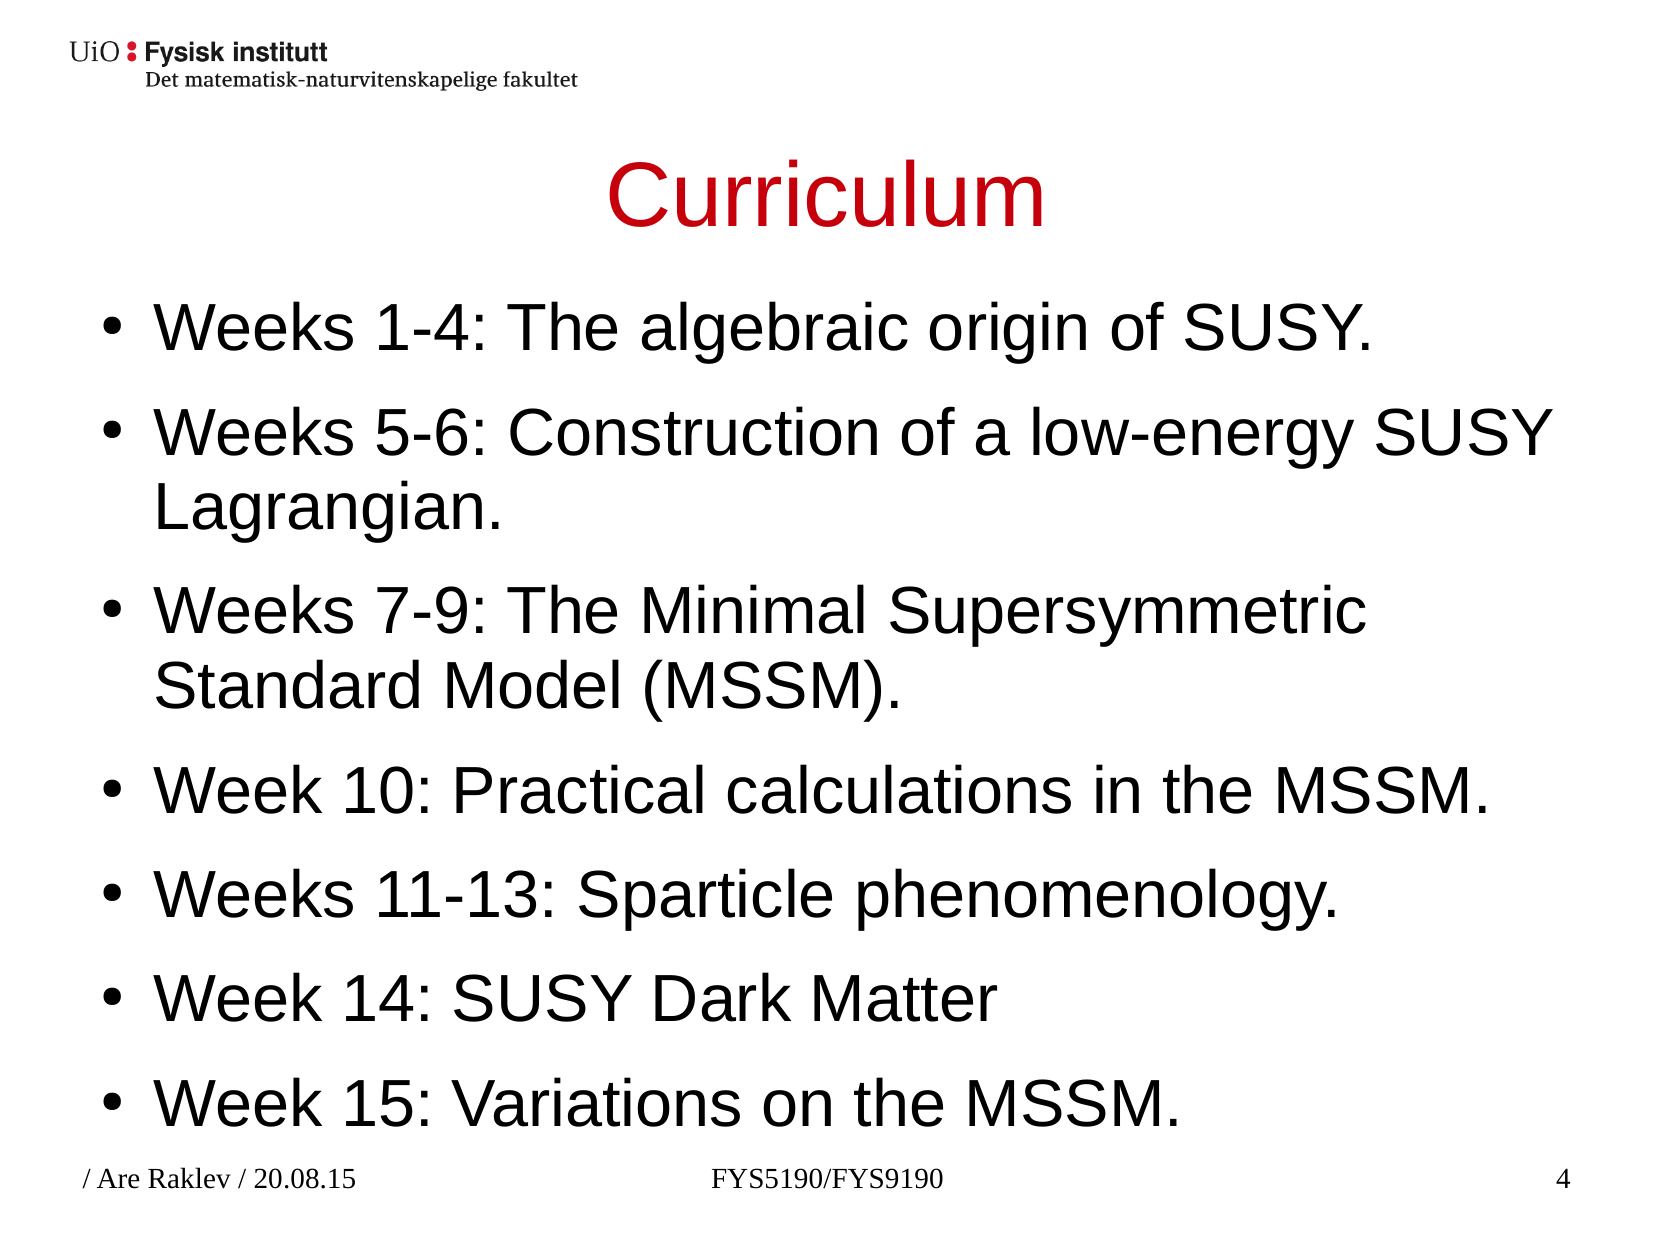

# Curriculum
Weeks 1-4: The algebraic origin of SUSY.
Weeks 5-6: Construction of a low-energy SUSY Lagrangian.
Weeks 7-9: The Minimal Supersymmetric Standard Model (MSSM).
Week 10: Practical calculations in the MSSM.
Weeks 11-13: Sparticle phenomenology.
Week 14: SUSY Dark Matter
Week 15: Variations on the MSSM.
/ Are Raklev / 20.08.15
FYS5190/FYS9190
4